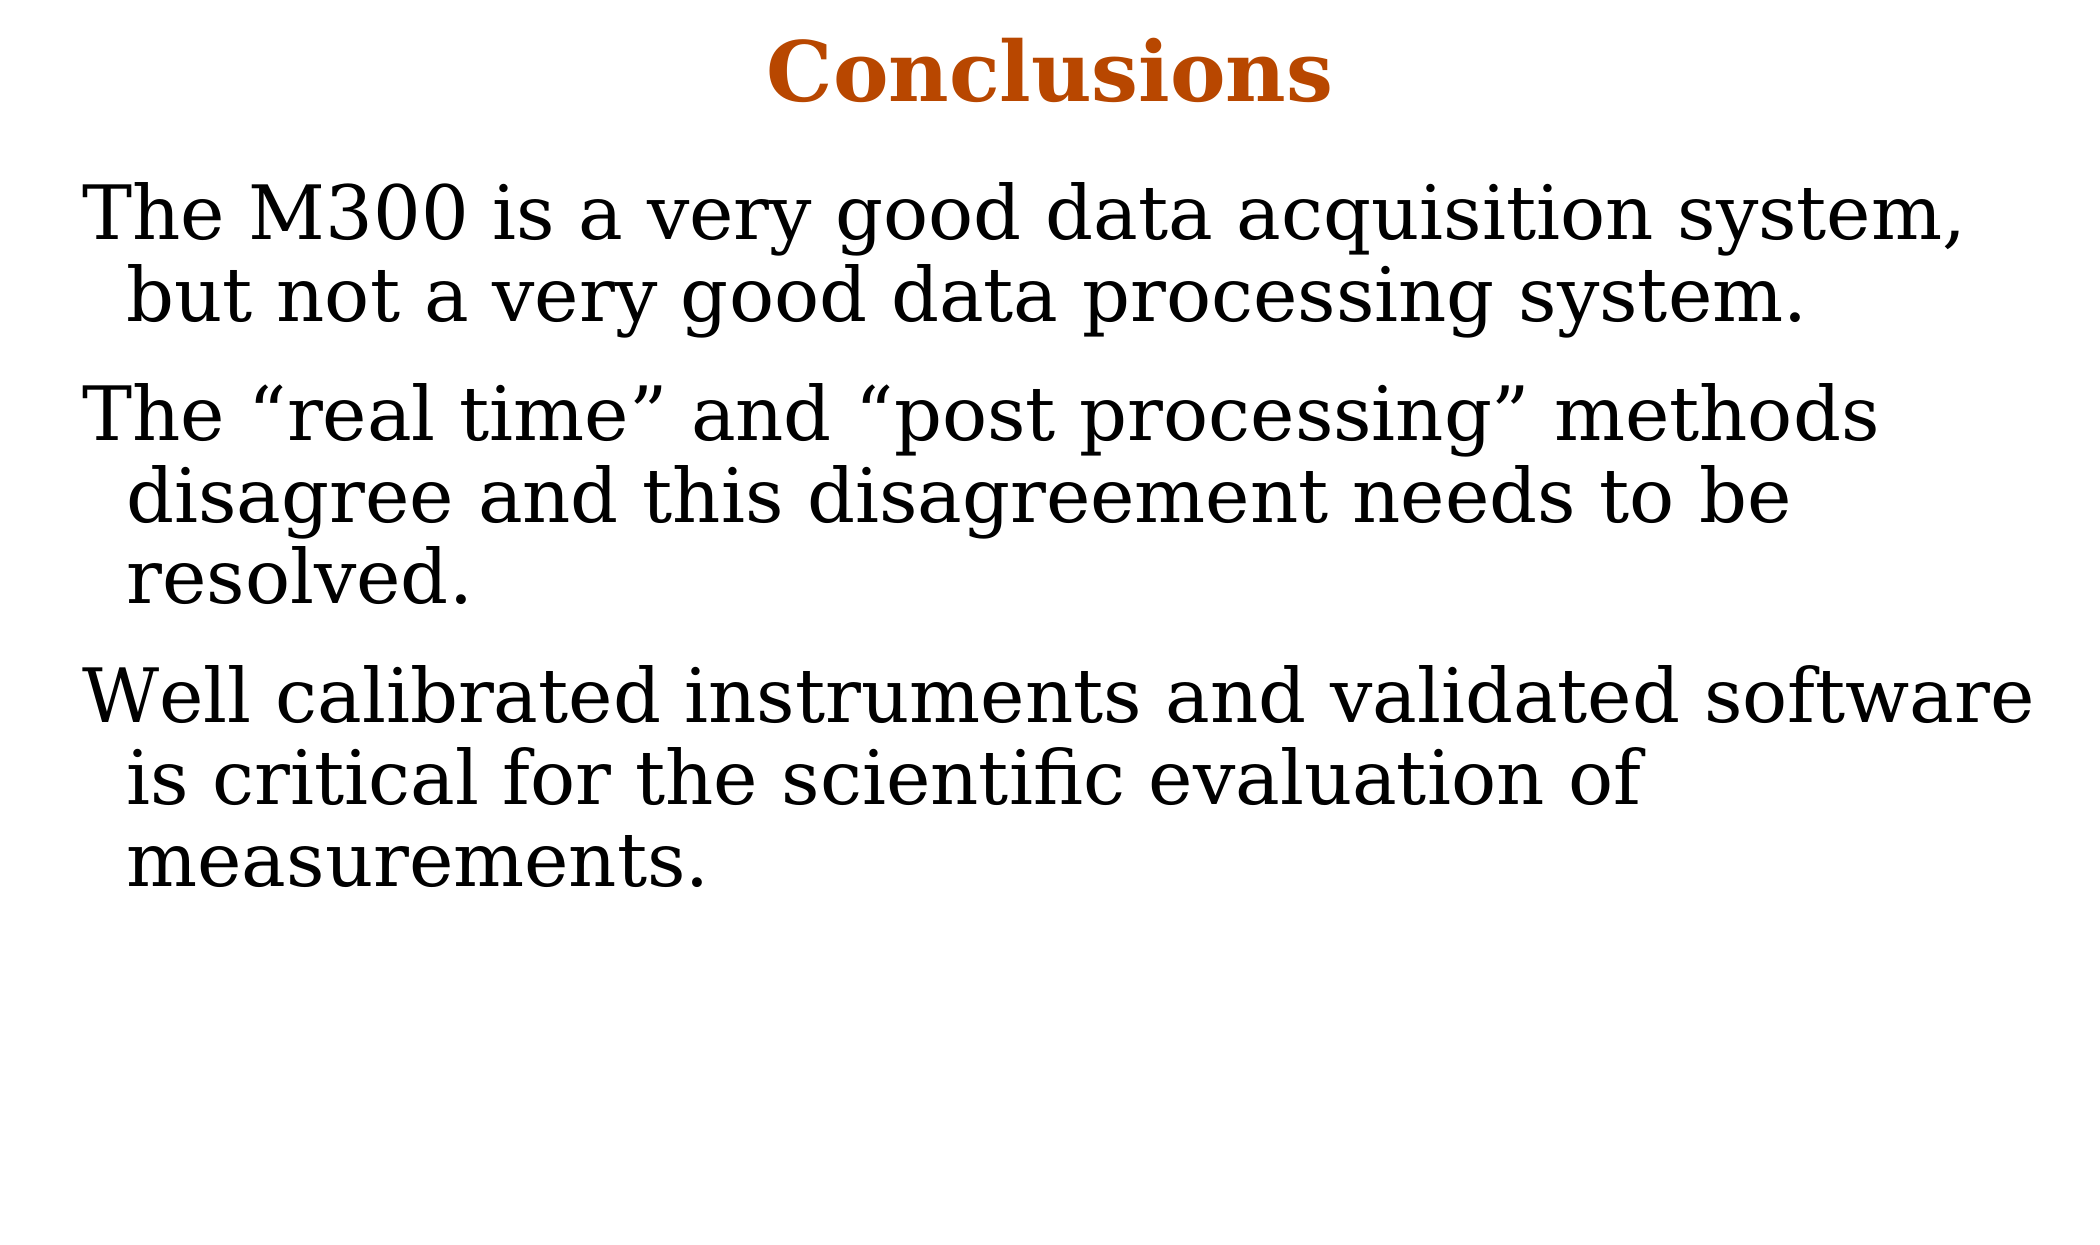

Conclusions
The M300 is a very good data acquisition system, but not a very good data processing system.
The “real time” and “post processing” methods disagree and this disagreement needs to be resolved.
Well calibrated instruments and validated software is critical for the scientific evaluation of measurements.